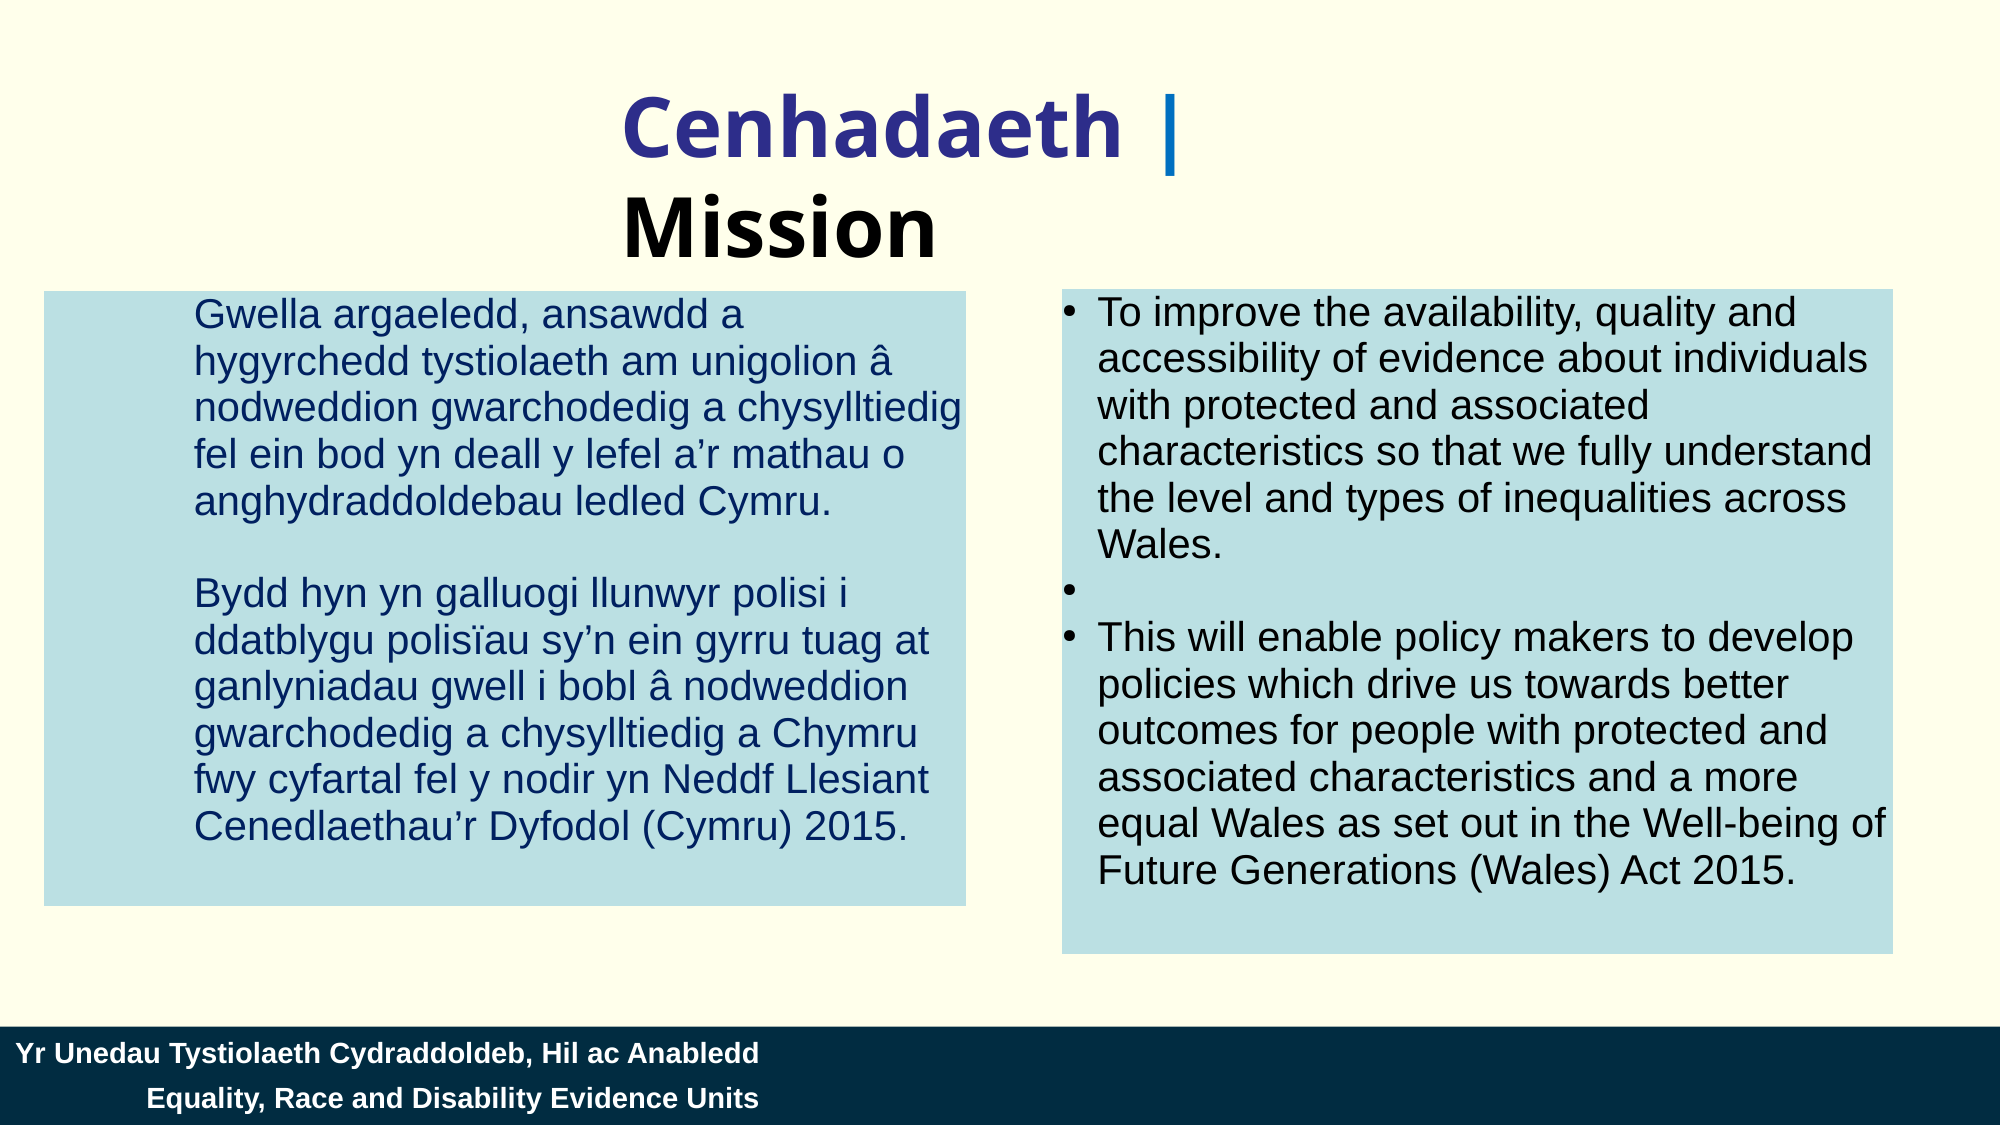

Cenhadaeth | Mission
| To improve the availability, quality and accessibility of evidence about individuals with protected and associated characteristics so that we fully understand the level and types of inequalities across Wales. This will enable policy makers to develop policies which drive us towards better outcomes for people with protected and associated characteristics and a more equal Wales as set out in the Well-being of Future Generations (Wales) Act 2015. |
| --- |
| Gwella argaeledd, ansawdd a hygyrchedd tystiolaeth am unigolion â nodweddion gwarchodedig a chysylltiedig fel ein bod yn deall y lefel a’r mathau o anghydraddoldebau ledled Cymru. Bydd hyn yn galluogi llunwyr polisi i ddatblygu polisïau sy’n ein gyrru tuag at ganlyniadau gwell i bobl â nodweddion gwarchodedig a chysylltiedig a Chymru fwy cyfartal fel y nodir yn Neddf Llesiant Cenedlaethau’r Dyfodol (Cymru) 2015. |
| --- |
Yr Unedau Tystiolaeth Cydraddoldeb, Hil ac Anabledd
Equality, Race and Disability Evidence Units